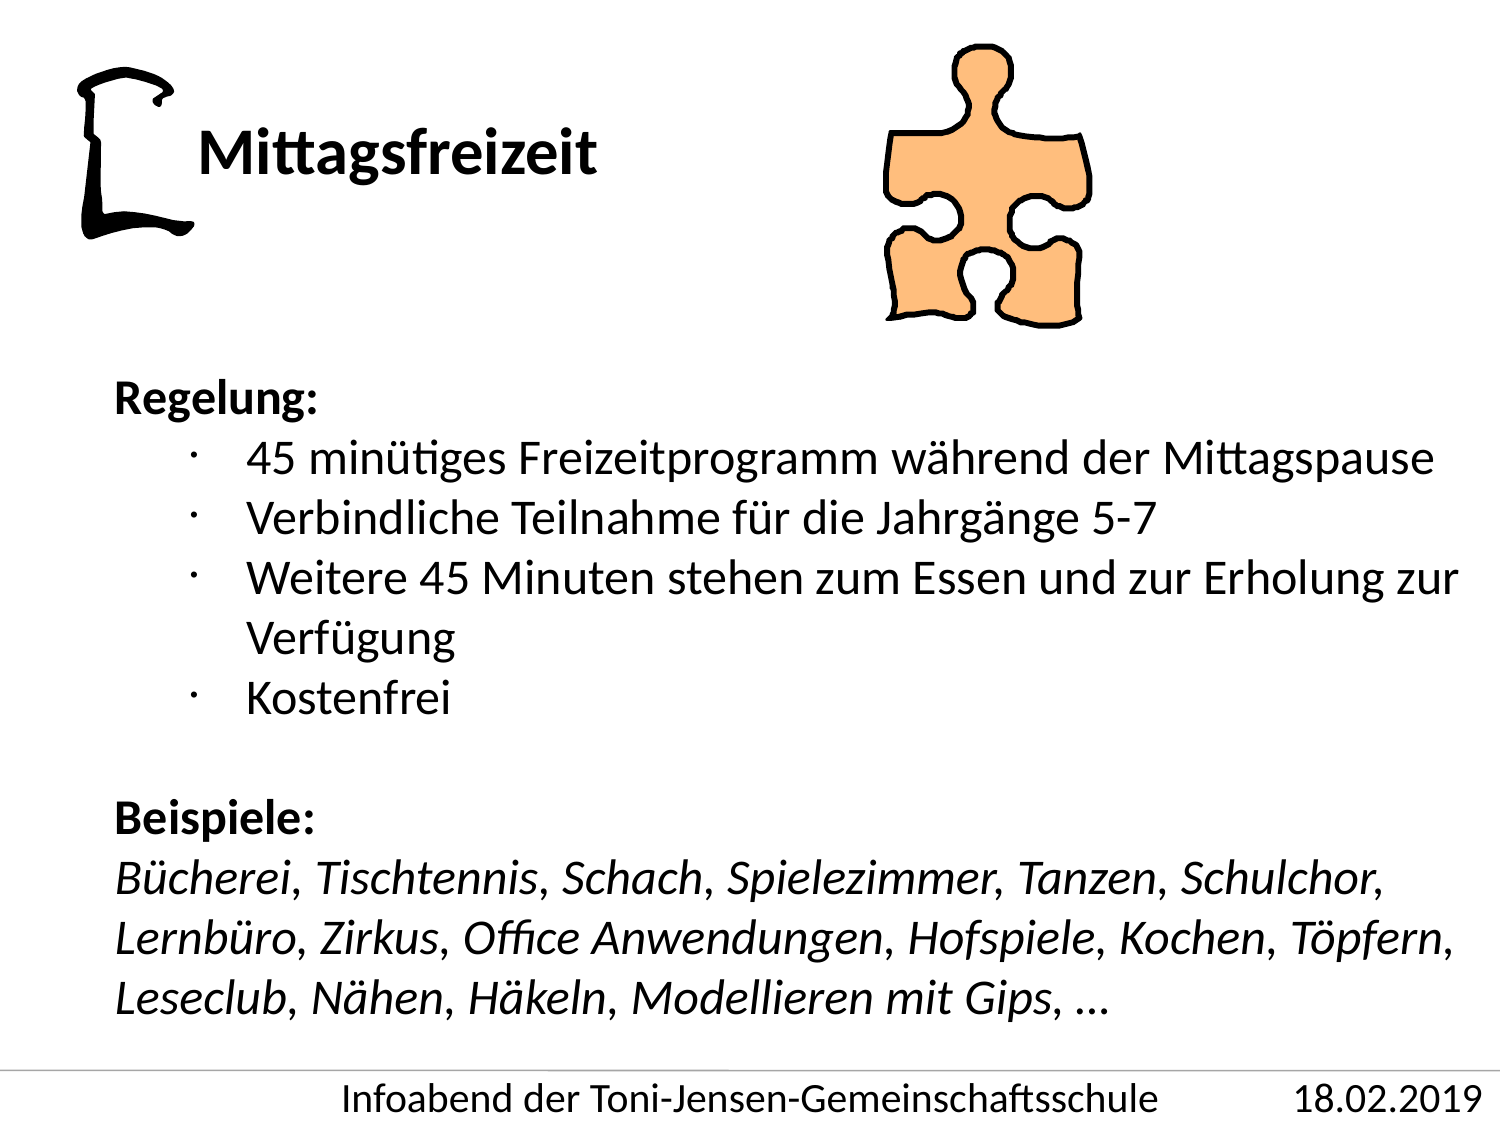

Mittagsfreizeit
Regelung:
45 minütiges Freizeitprogramm während der Mittagspause
Verbindliche Teilnahme für die Jahrgänge 5-7
Weitere 45 Minuten stehen zum Essen und zur Erholung zur Verfügung
Kostenfrei
Beispiele:
Bücherei, Tischtennis, Schach, Spielezimmer, Tanzen, Schulchor, Lernbüro, Zirkus, Office Anwendungen, Hofspiele, Kochen, Töpfern, Leseclub, Nähen, Häkeln, Modellieren mit Gips, …
18.02.2019
Infoabend der Toni-Jensen-Gemeinschaftsschule